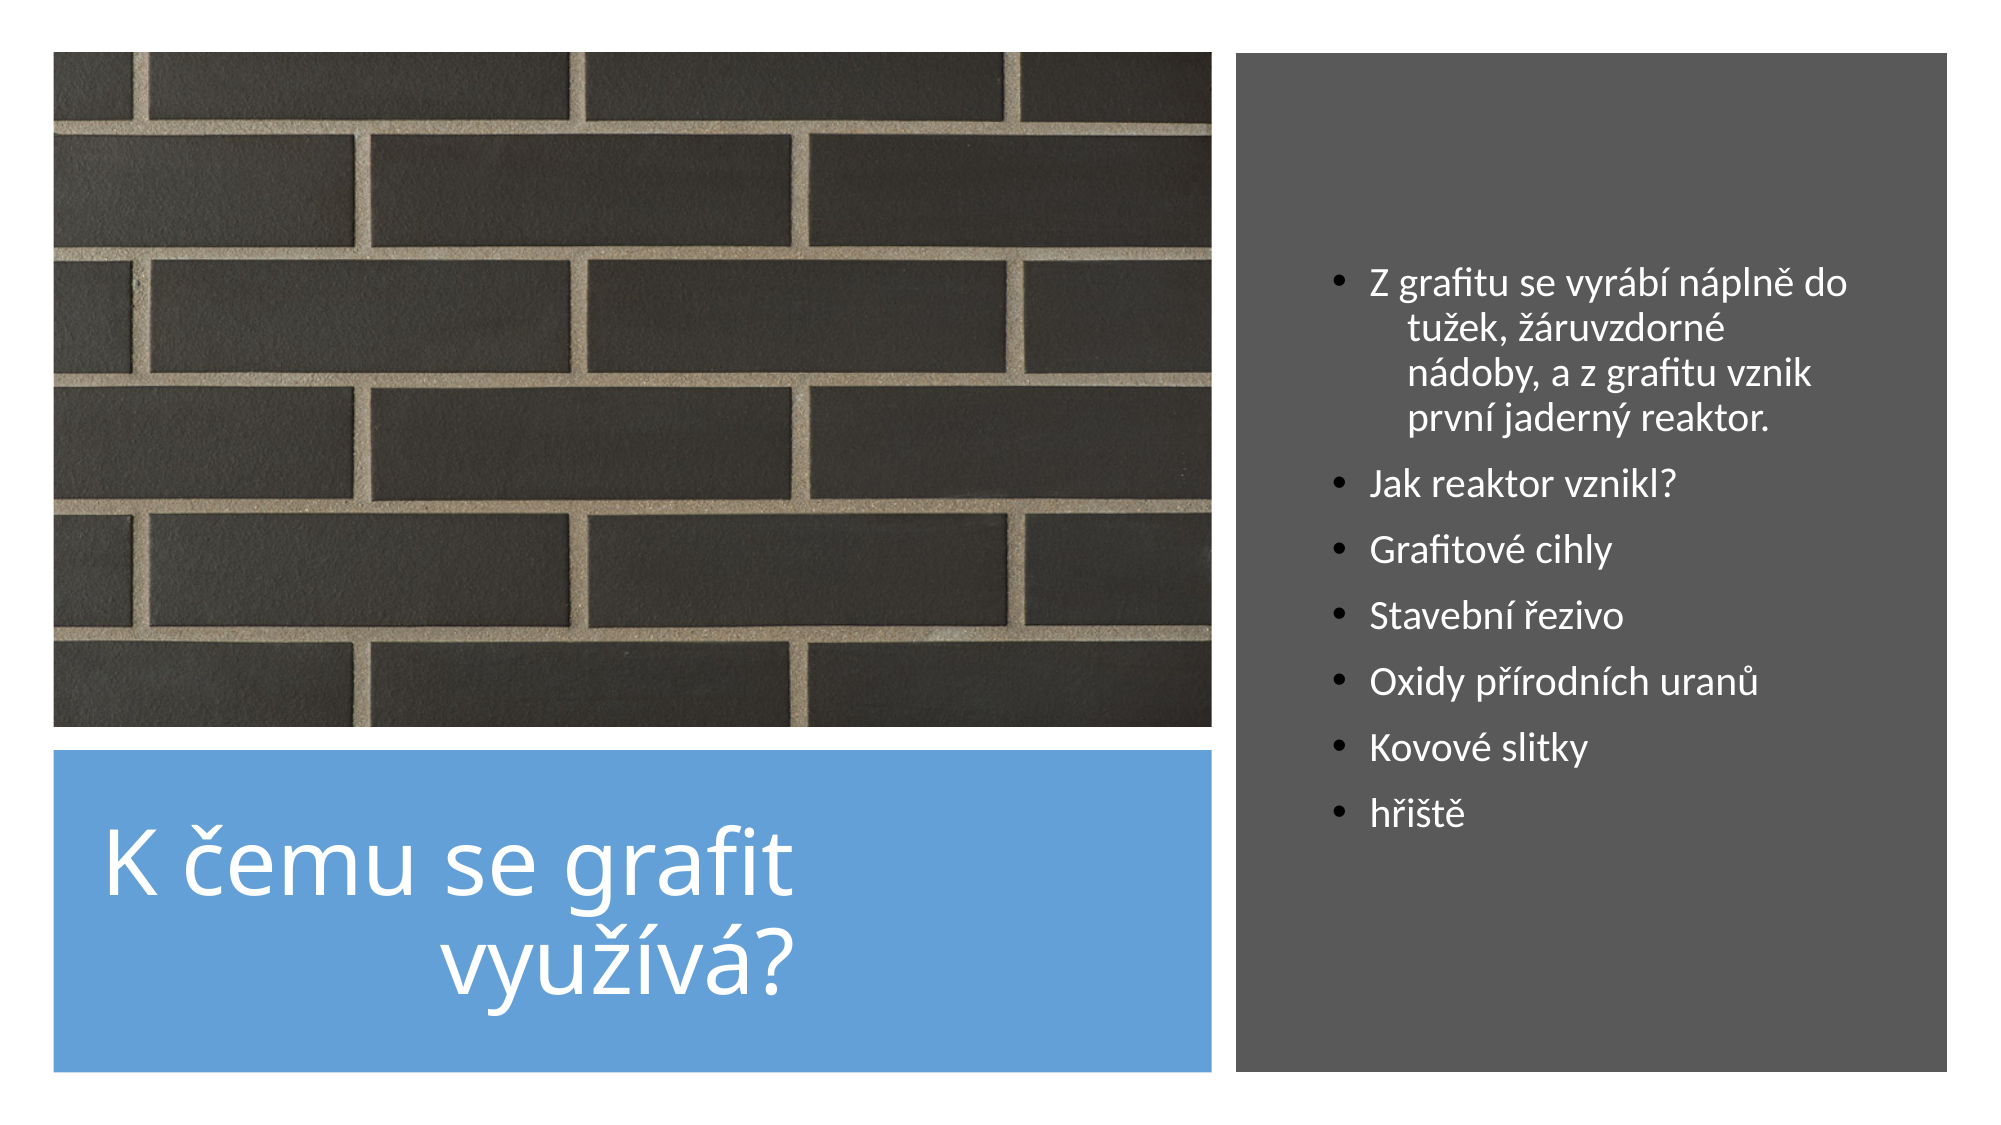

Z grafitu se vyrábí náplně do tužek, žáruvzdorné nádoby, a z grafitu vznik první jaderný reaktor.
Jak reaktor vznikl?
Grafitové cihly
Stavební řezivo
Oxidy přírodních uranů
Kovové slitky
hřiště
# K čemu se grafit využívá?